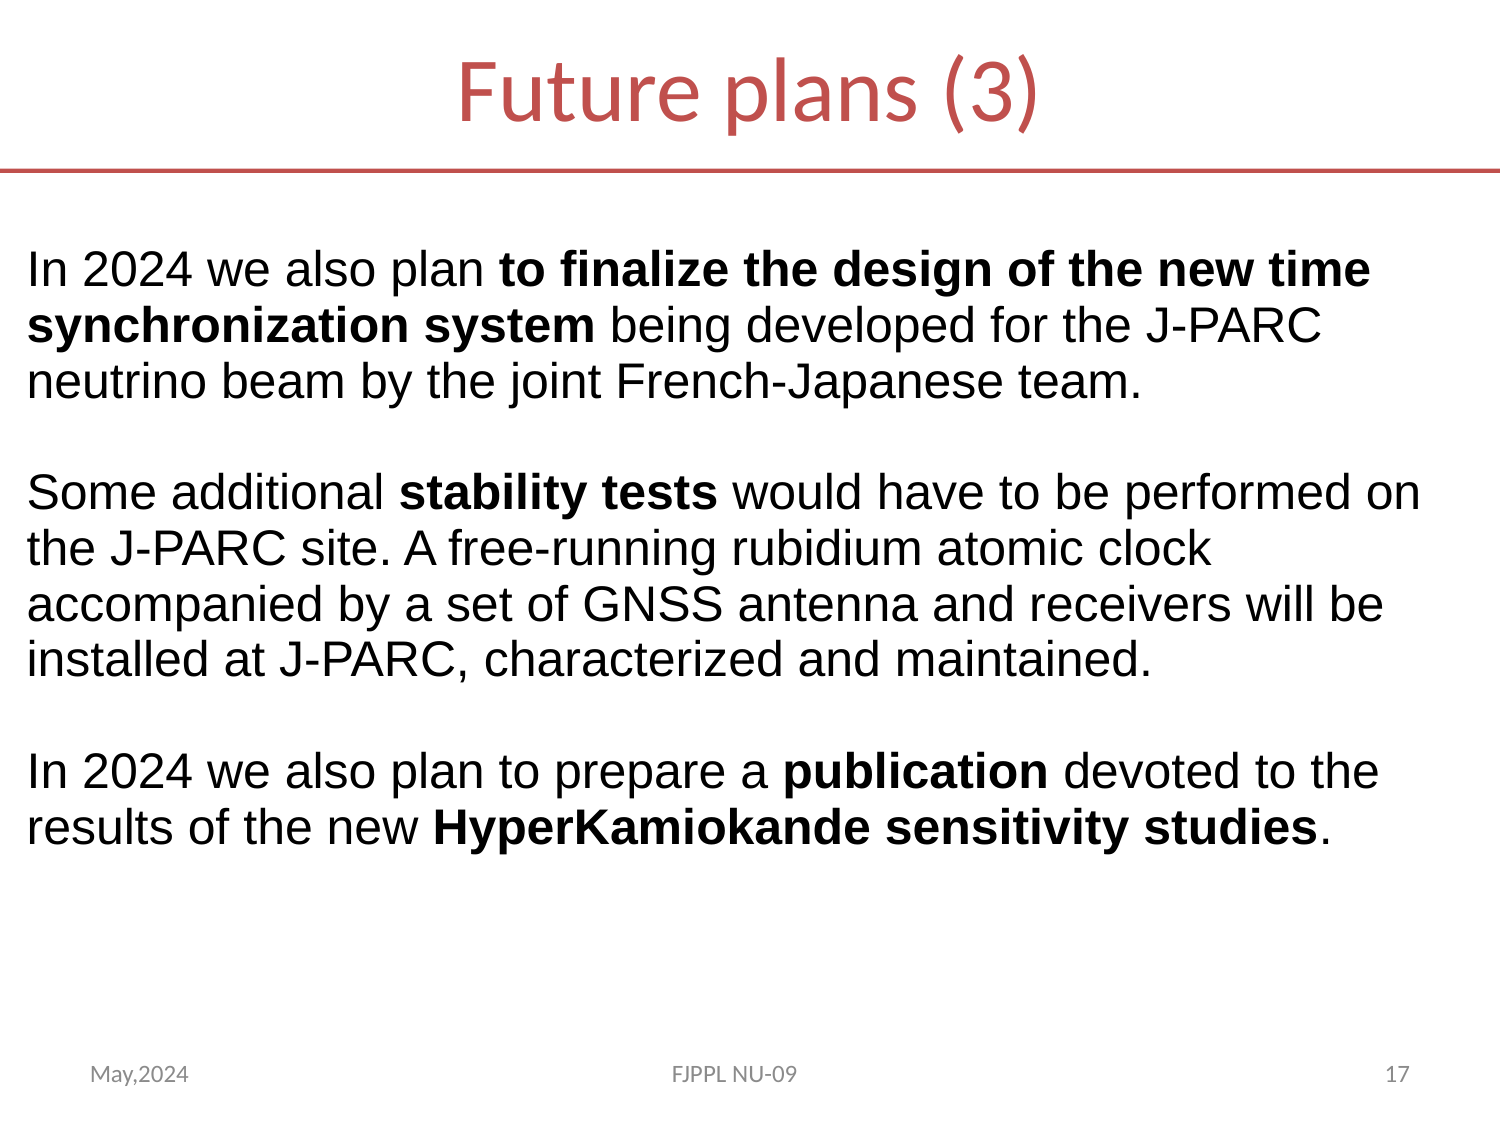

Future plans (3)
In 2024 we also plan to finalize the design of the new time synchronization system being developed for the J-PARC neutrino beam by the joint French-Japanese team.
Some additional stability tests would have to be performed on the J-PARC site. A free-running rubidium atomic clock accompanied by a set of GNSS antenna and receivers will be installed at J-PARC, characterized and maintained.
In 2024 we also plan to prepare a publication devoted to the results of the new HyperKamiokande sensitivity studies.
May,2024
FJPPL NU-09